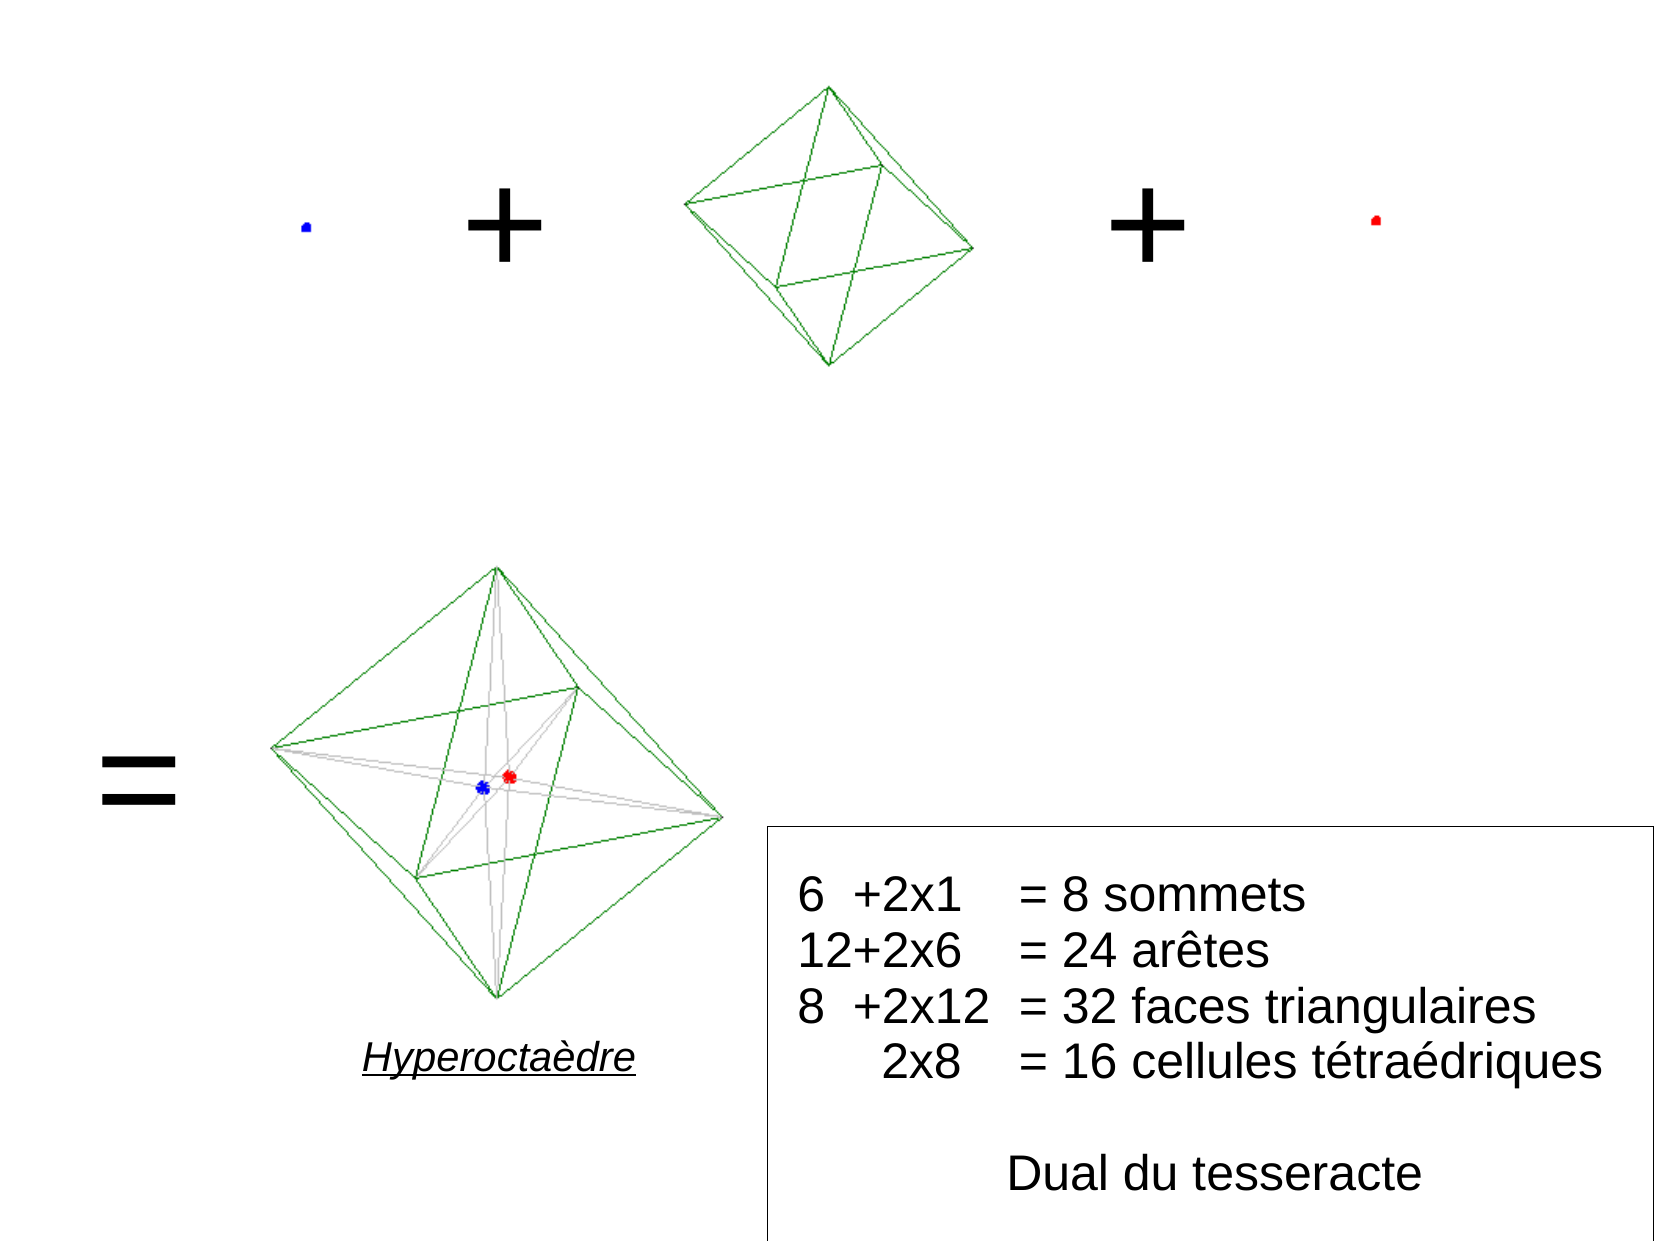

+
+
=
6 +2x1	= 8 sommets
12+2x6	= 24 arêtes
8 +2x12	= 32 faces triangulaires
 2x8	= 16 cellules tétraédriques
Dual du tesseracte
Hyperoctaèdre